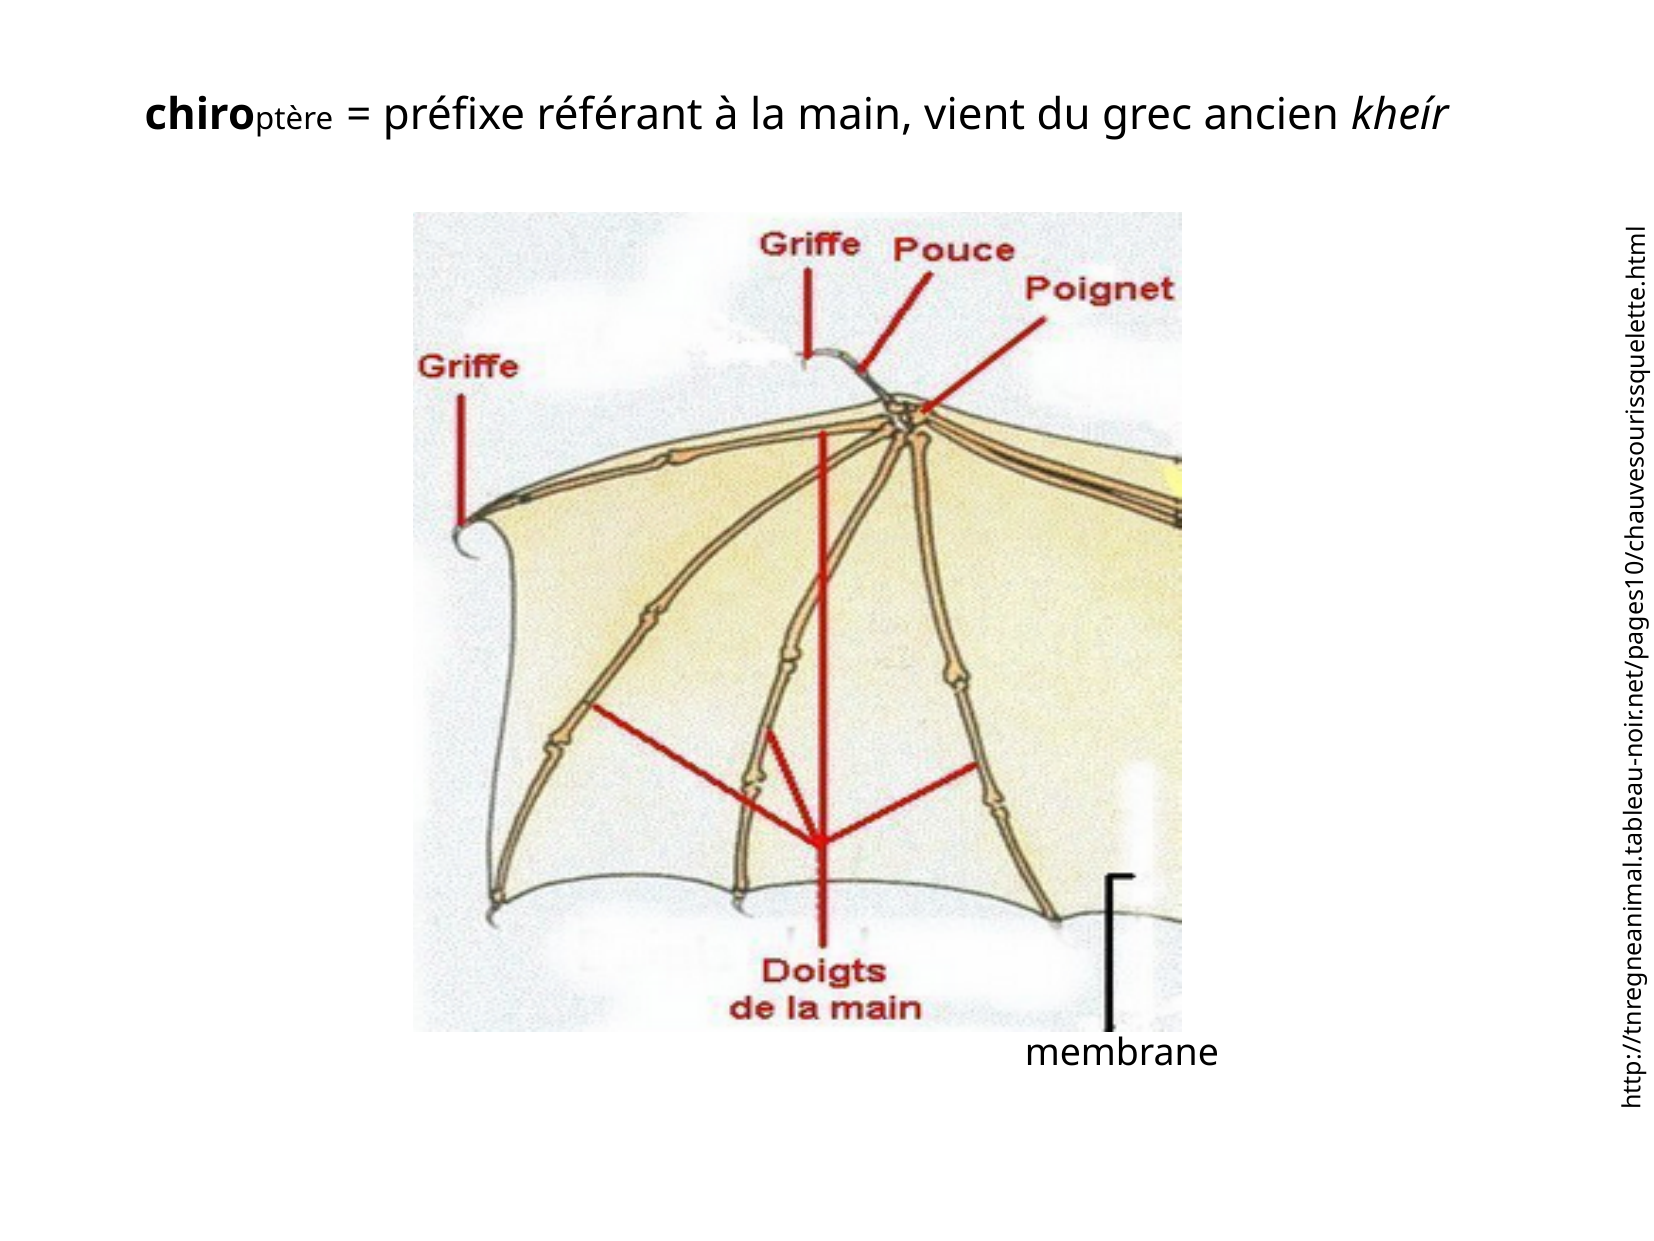

chiroptère = préfixe référant à la main, vient du grec ancien kheír
http://tnregneanimal.tableau-noir.net/pages10/chauvesourissquelette.html
membrane